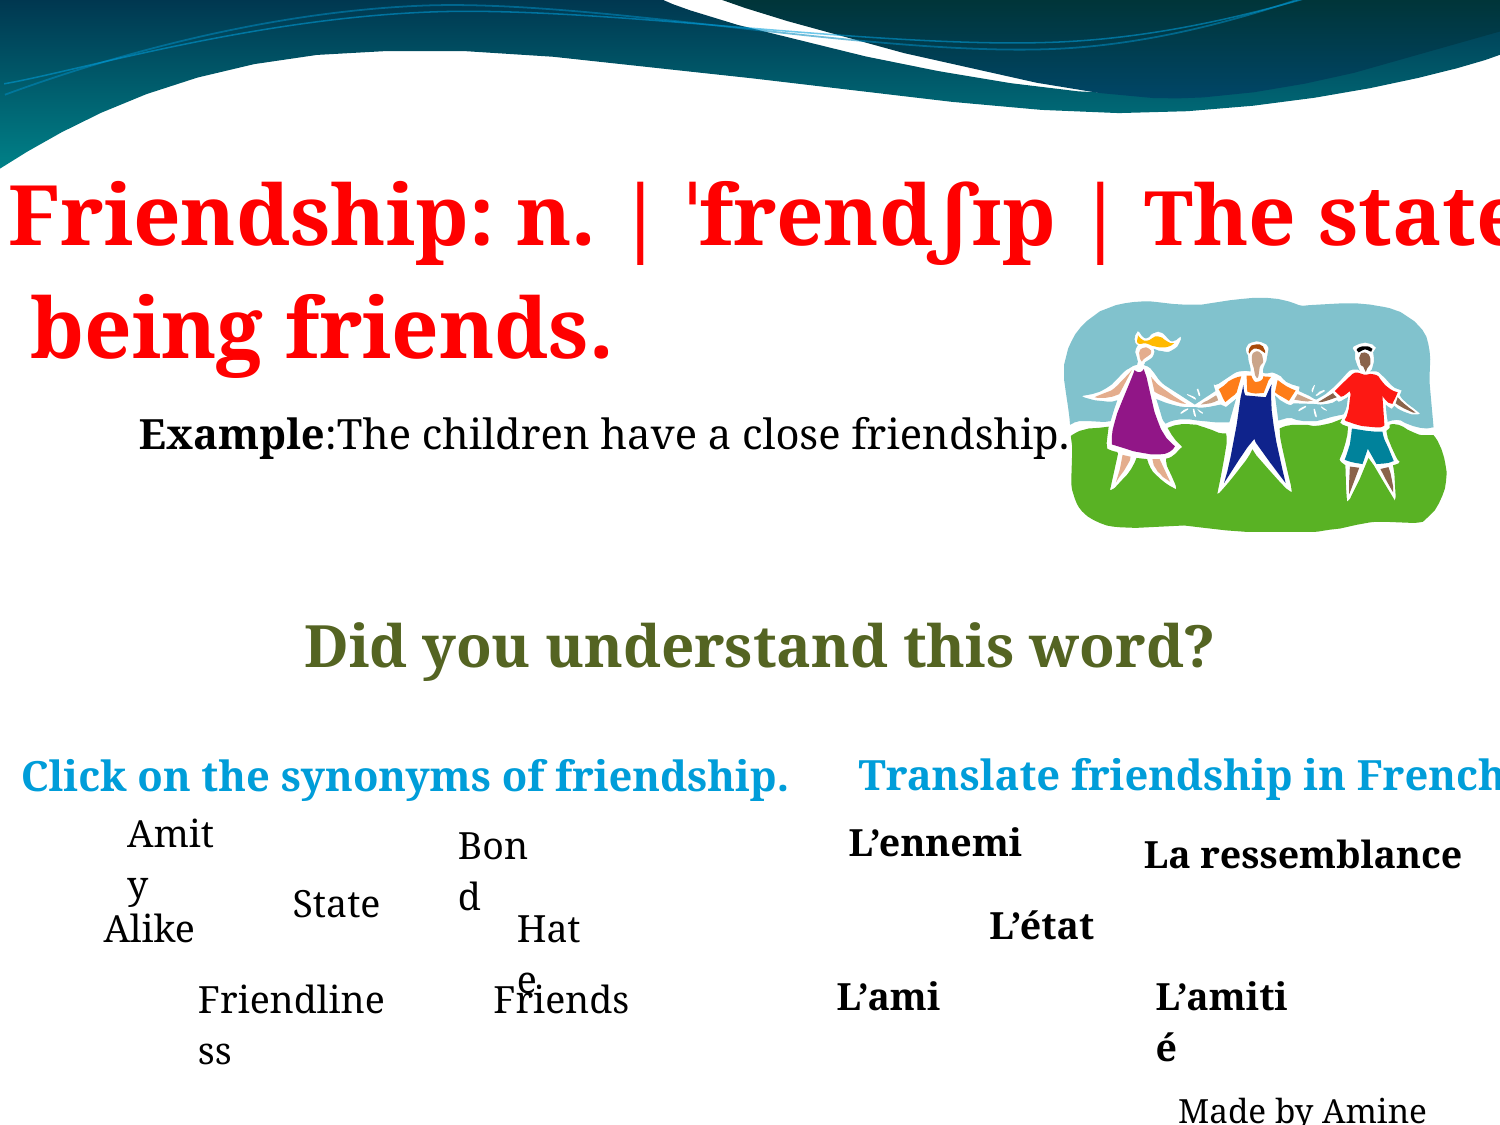

Friendship: n. | ˈfrendʃɪp | The state of
 being friends.
Example:The children have a close friendship.
Did you understand this word?
Translate friendship in French.
Click on the synonyms of friendship.
Amity
L’ennemi
Bond
La ressemblance
State
L’état
Alike
Hate
L’ami
L’amitié
Friendliness
Friends
Made by Amine Lbath